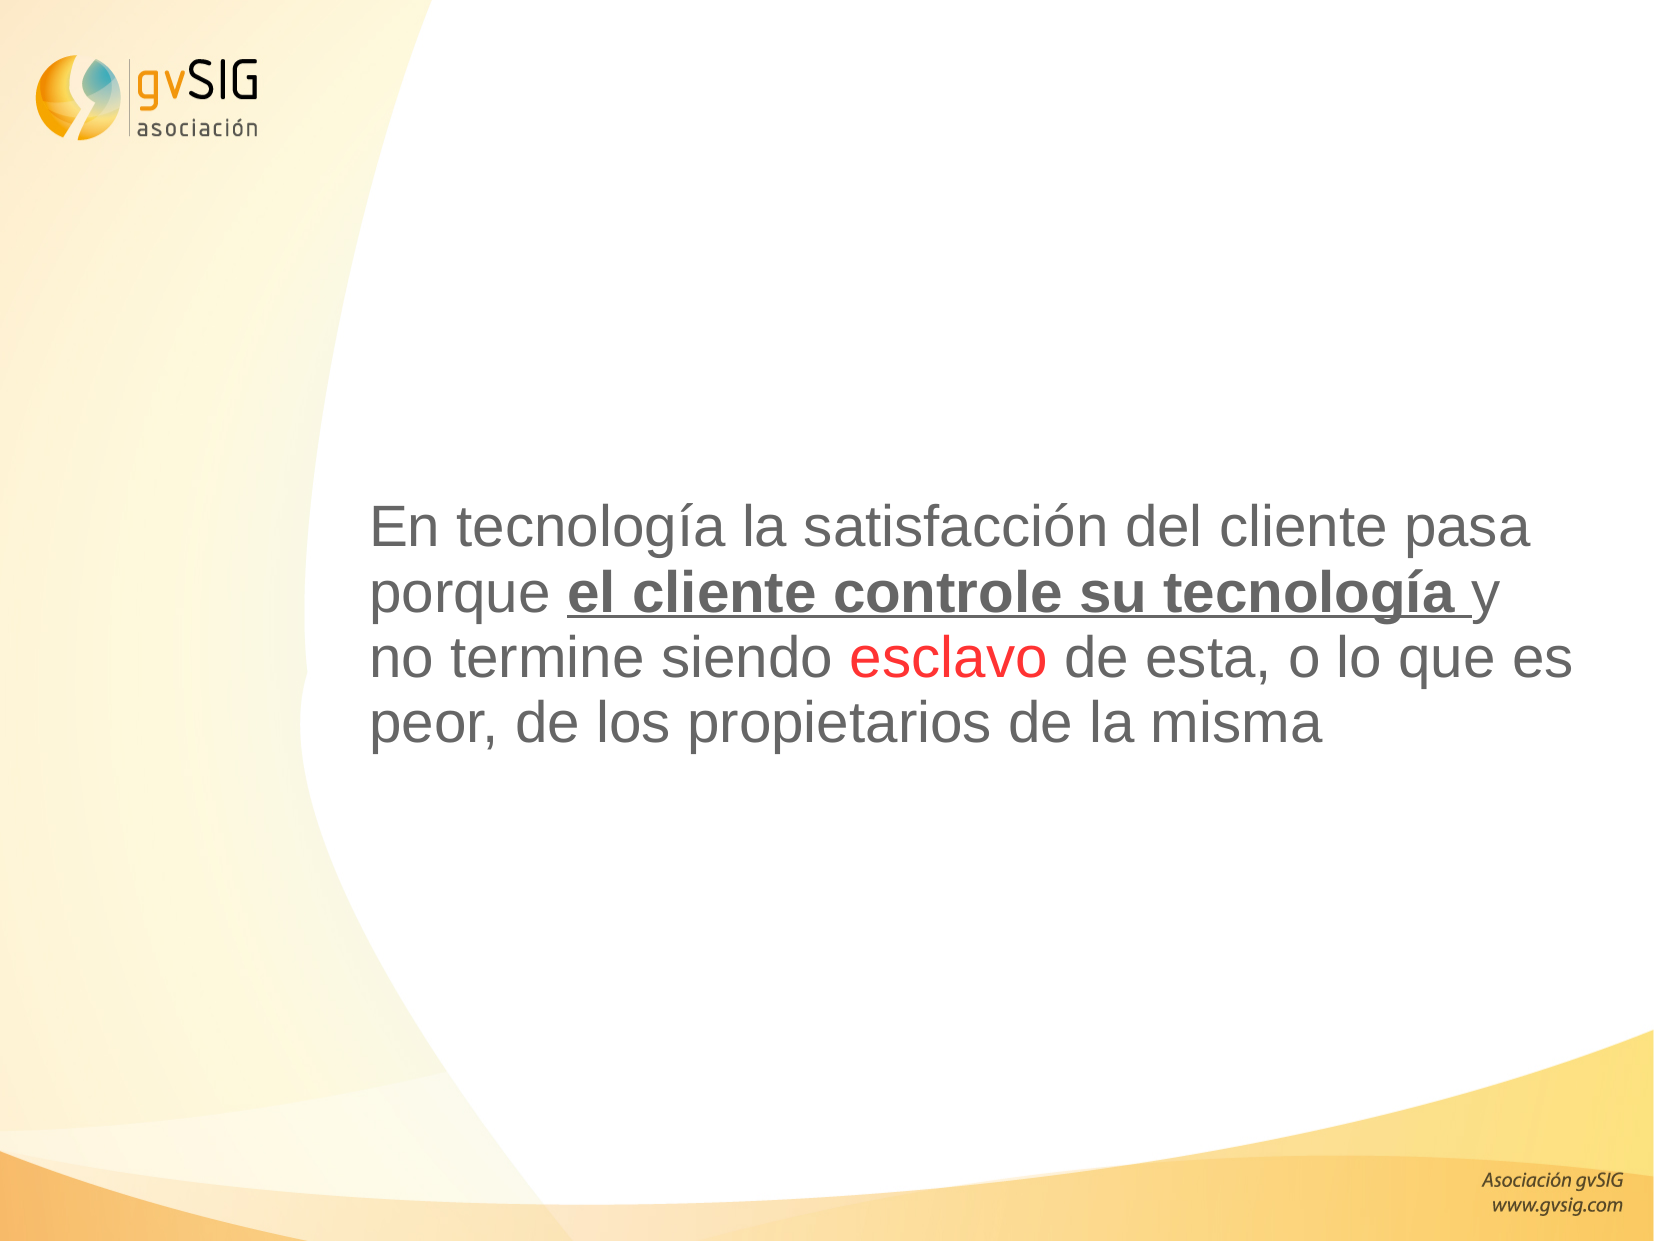

En tecnología la satisfacción del cliente pasa porque el cliente controle su tecnología y no termine siendo esclavo de esta, o lo que es peor, de los propietarios de la misma